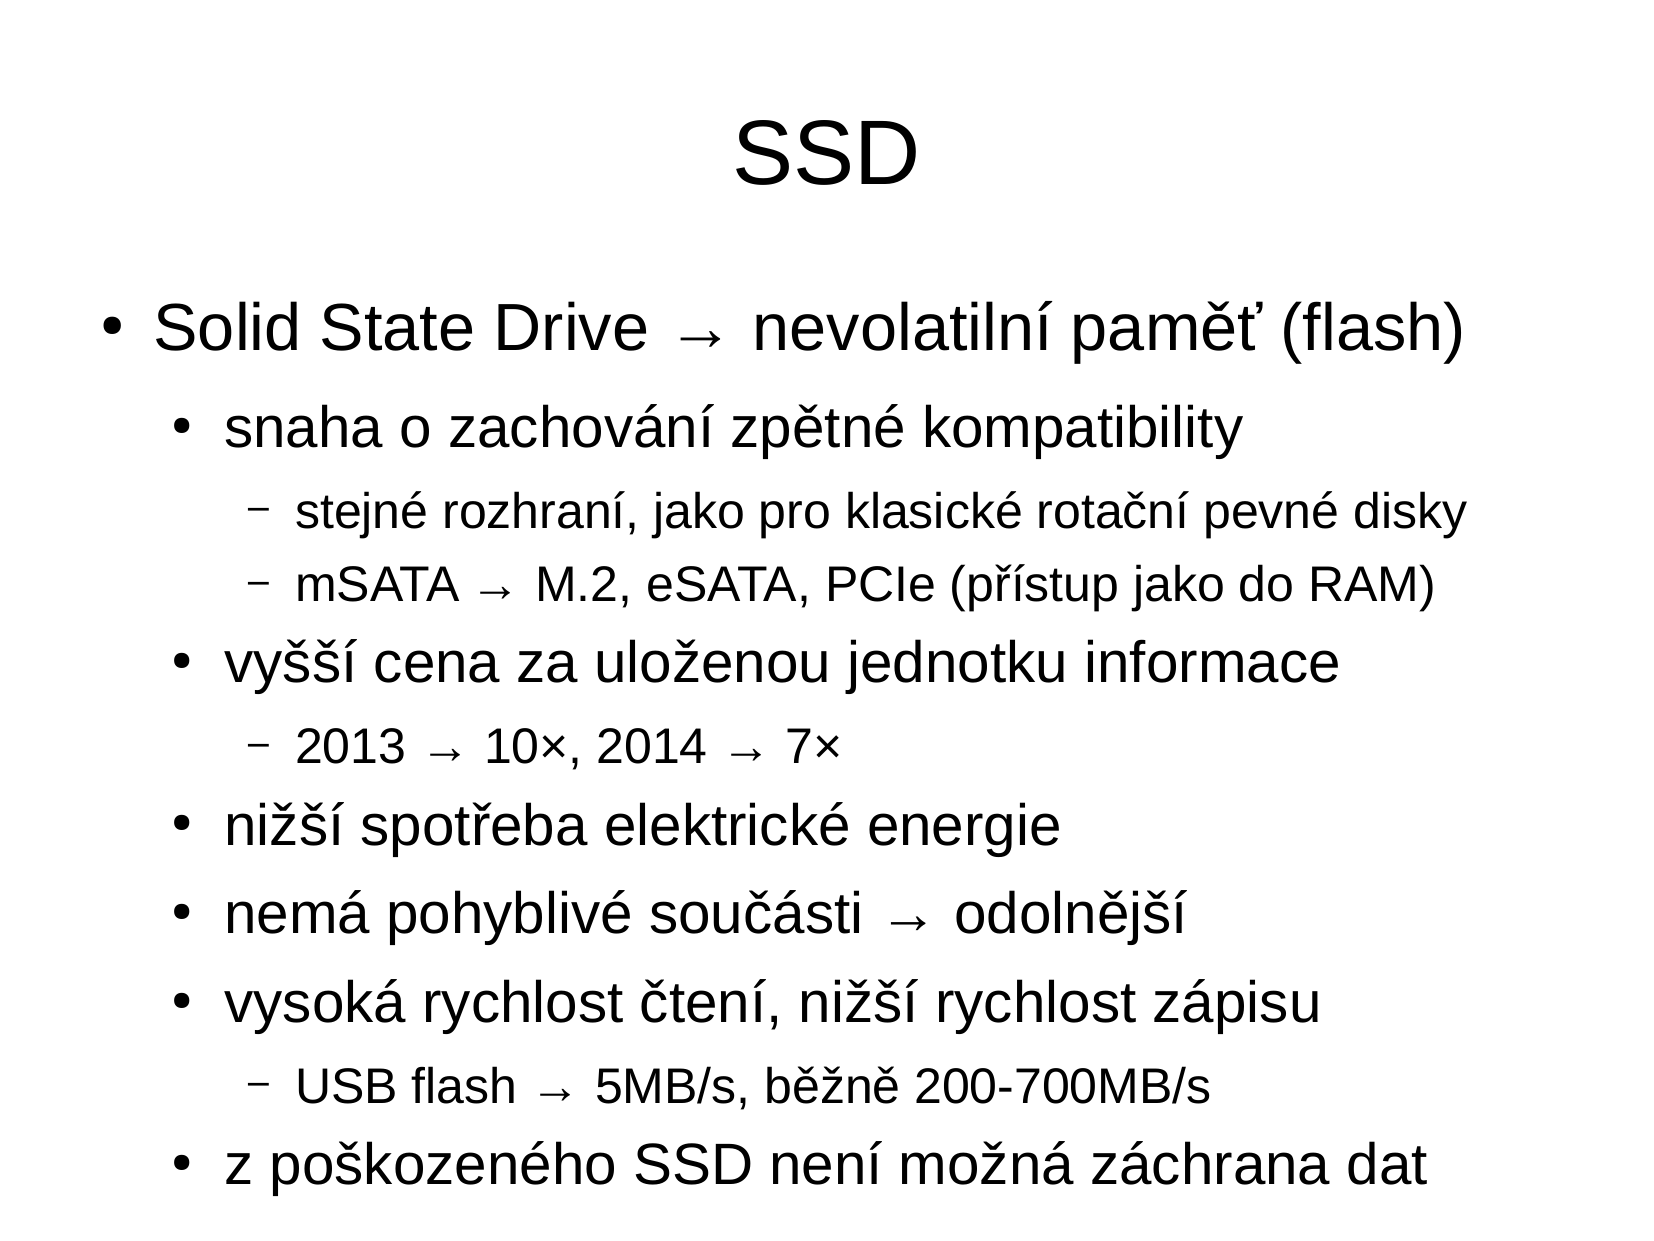

# SSD
Solid State Drive → nevolatilní paměť (flash)
snaha o zachování zpětné kompatibility
stejné rozhraní, jako pro klasické rotační pevné disky
mSATA → M.2, eSATA, PCIe (přístup jako do RAM)
vyšší cena za uloženou jednotku informace
2013 → 10×, 2014 → 7×
nižší spotřeba elektrické energie
nemá pohyblivé součásti → odolnější
vysoká rychlost čtení, nižší rychlost zápisu
USB flash → 5MB/s, běžně 200-700MB/s
z poškozeného SSD není možná záchrana dat